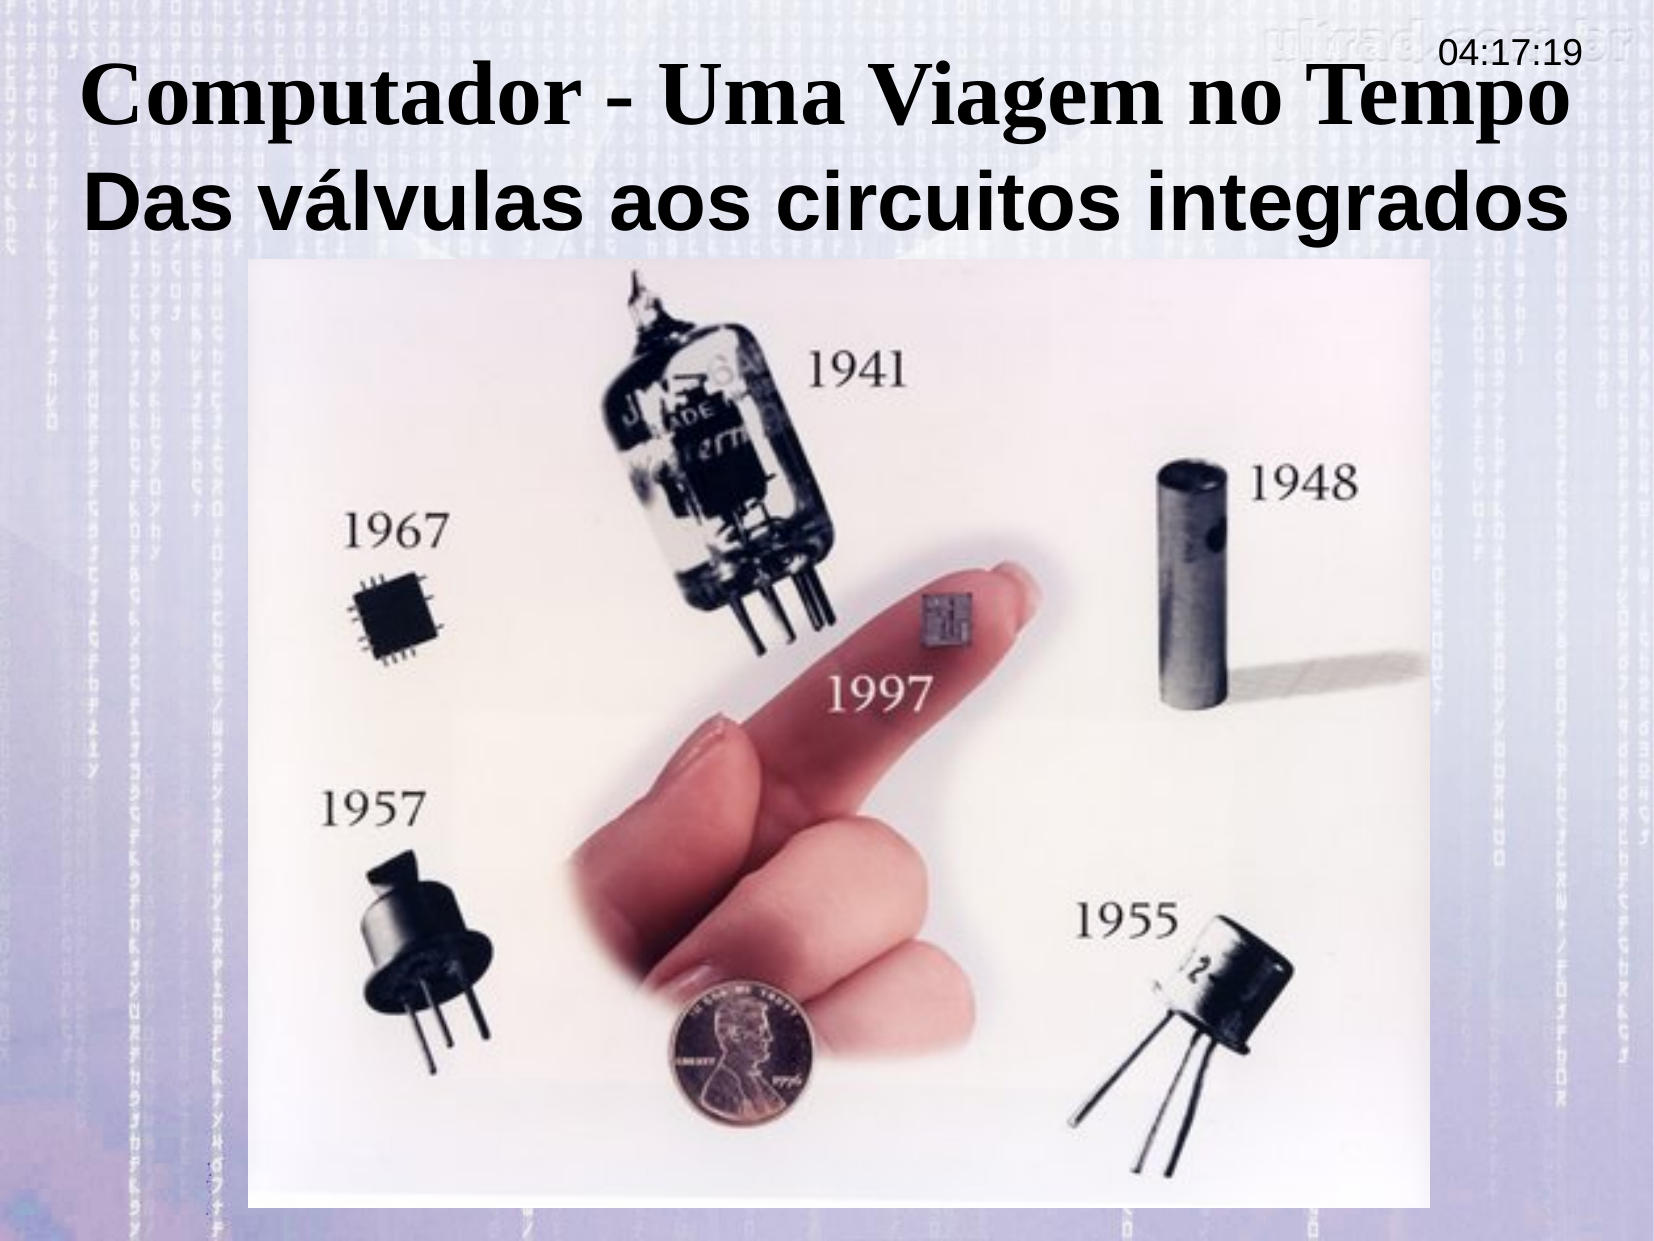

03:10:27
Computador - Uma Viagem no Tempo
Das válvulas aos circuitos integrados